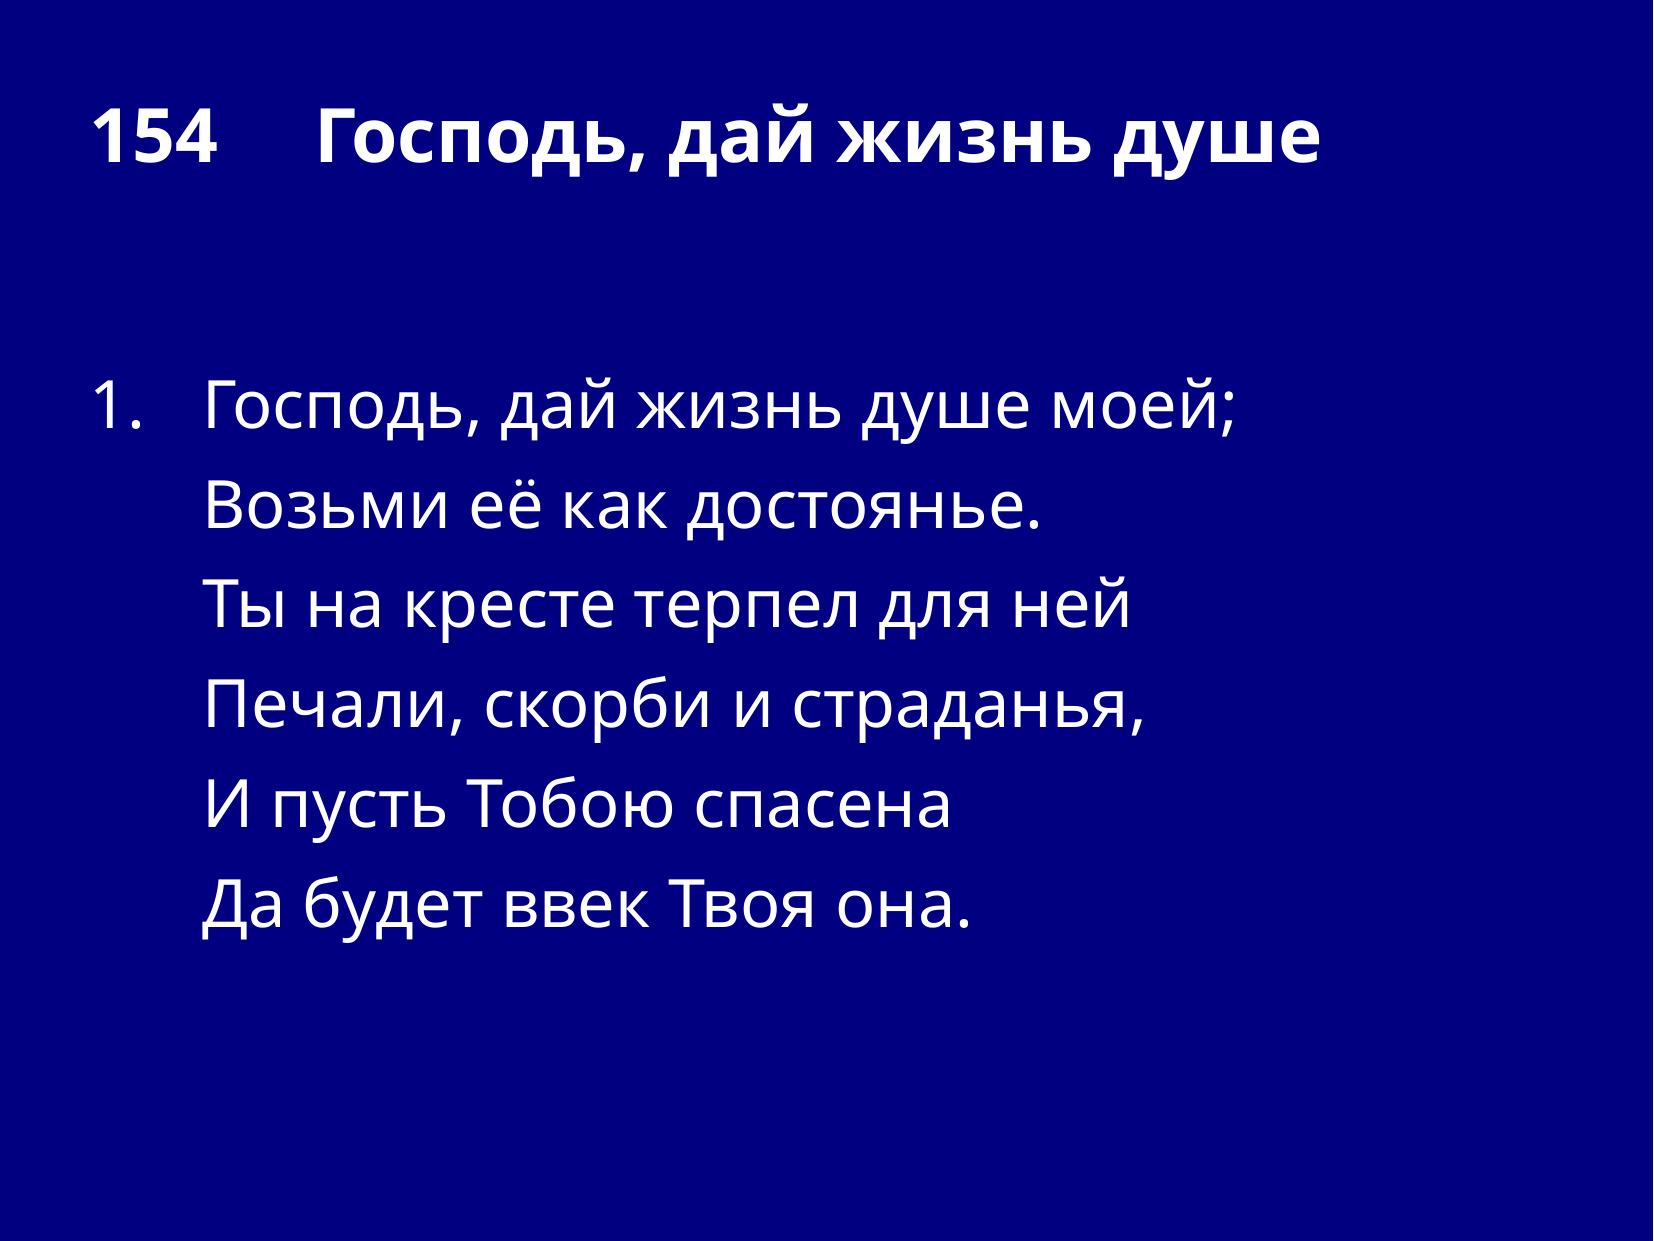

154	Господь, дай жизнь душе
1.	Господь, дай жизнь душе моей;
	Возьми её как достоянье.
	Ты на кресте терпел для ней
	Печали, скорби и страданья,
	И пусть Тобою спасена
	Да будет ввек Твоя она.